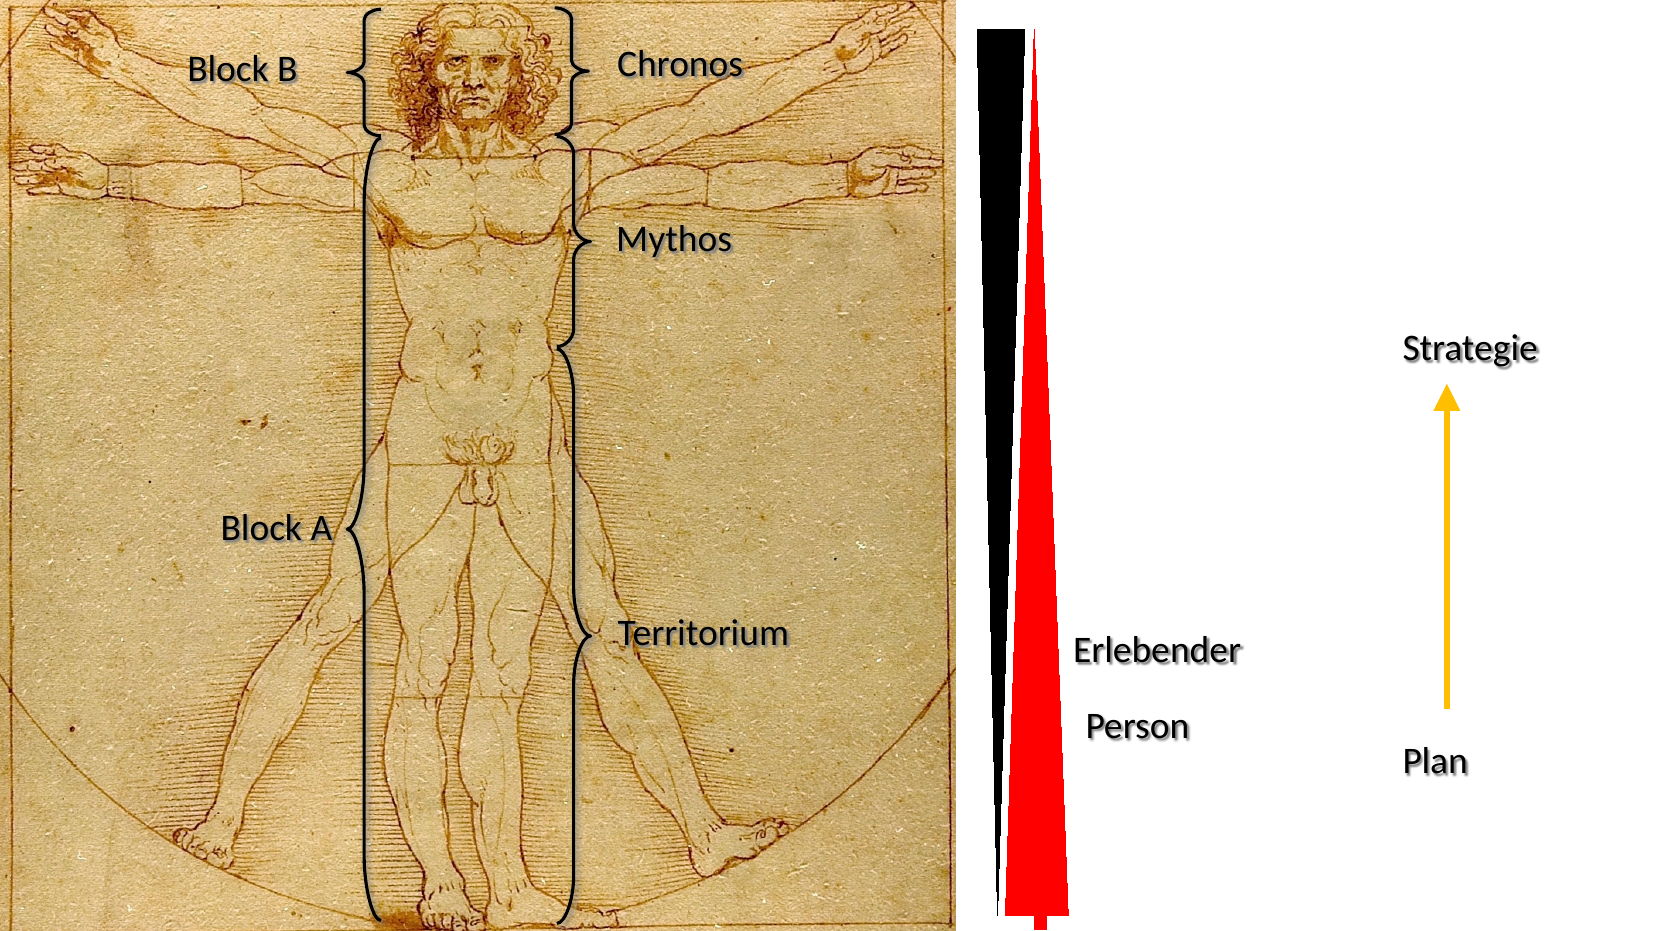

Chronos
Block B
Mythos
Strategie
Block A
Territorium
Erlebender
Person
Plan